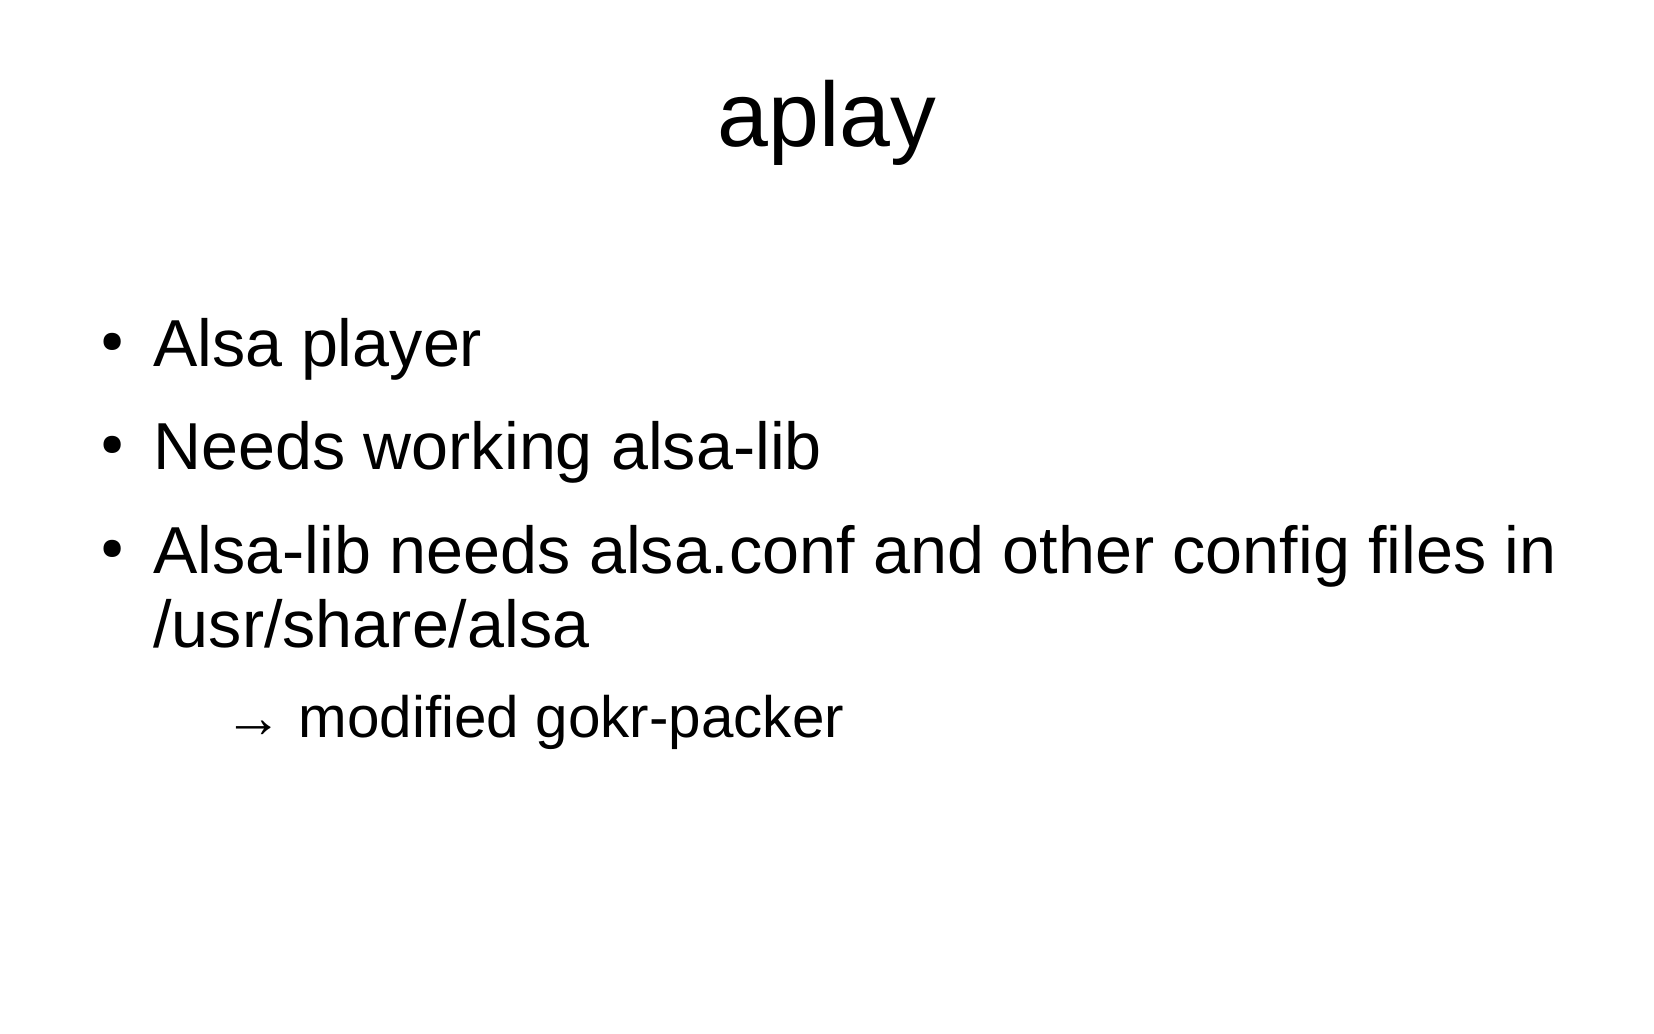

# aplay
Alsa player
Needs working alsa-lib
Alsa-lib needs alsa.conf and other config files in /usr/share/alsa
→ modified gokr-packer